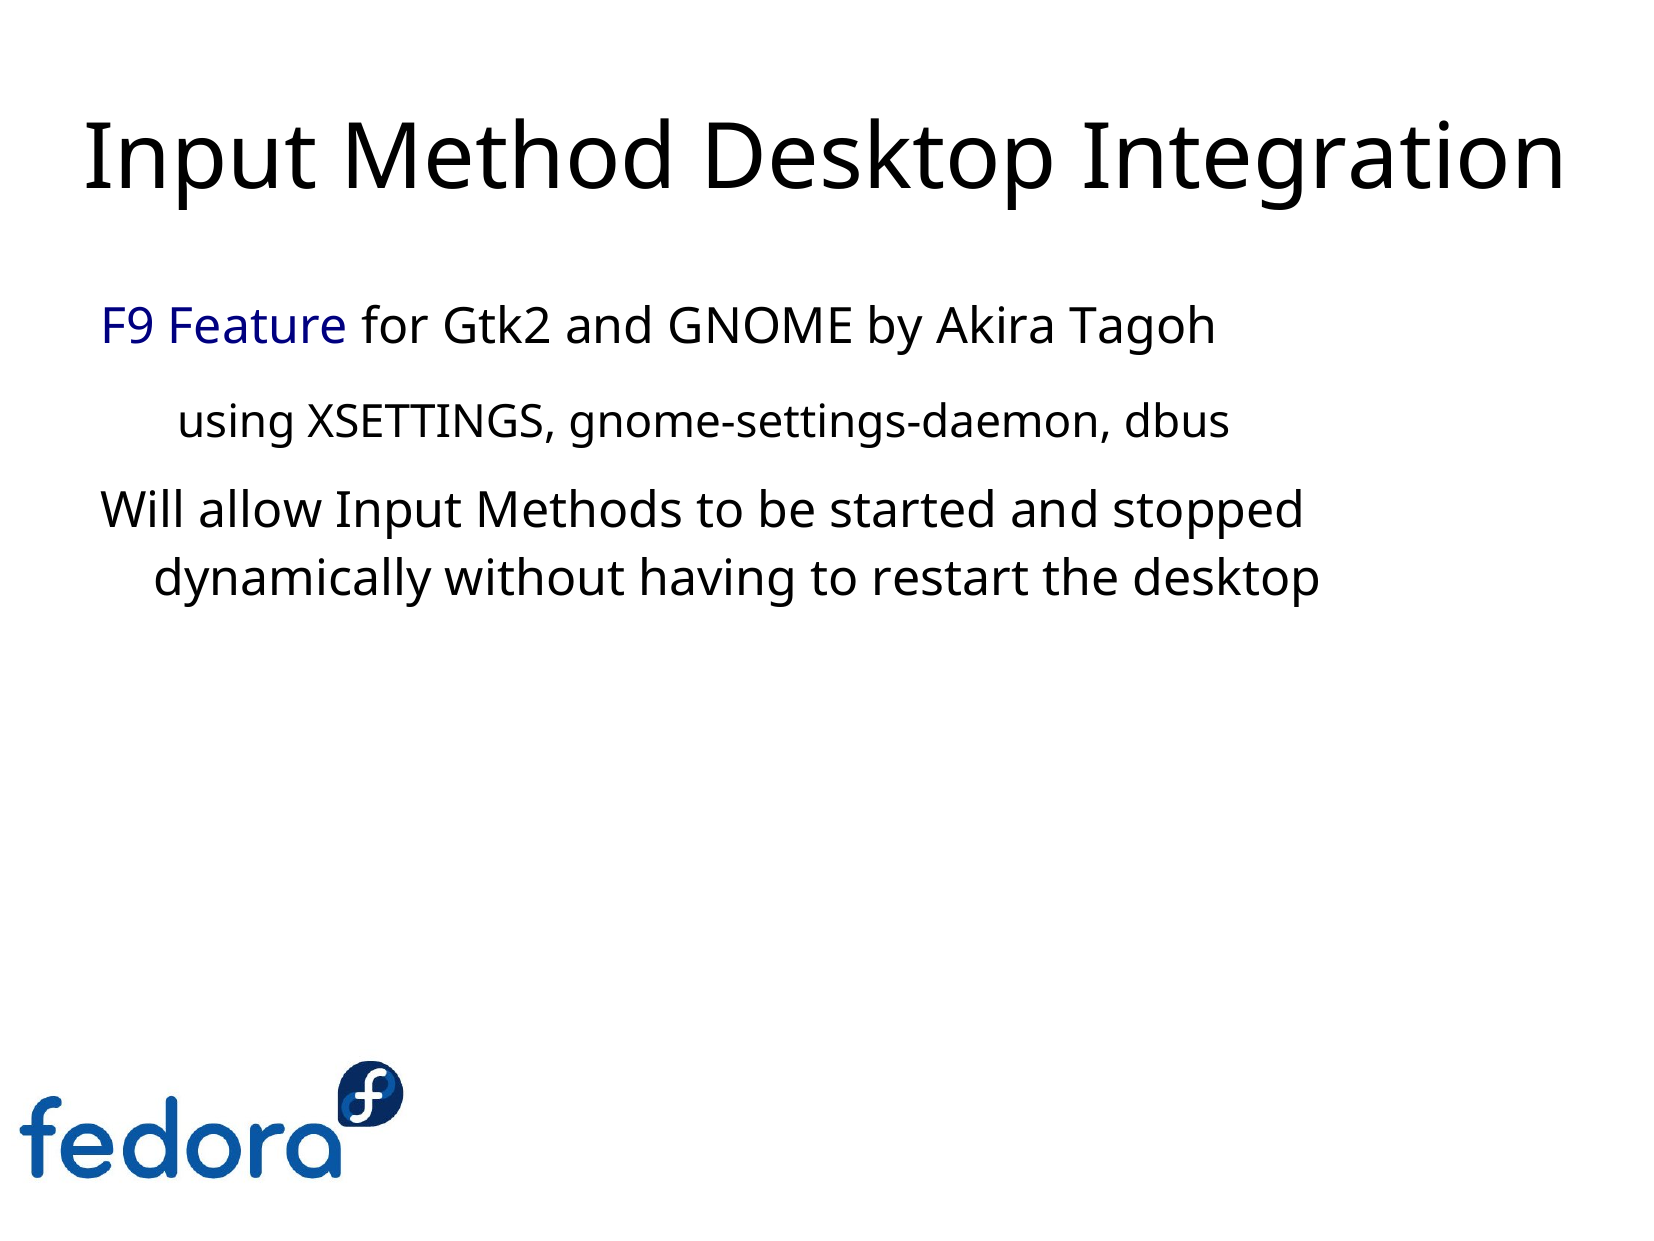

# Input Method Desktop Integration
F9 Feature for Gtk2 and GNOME by Akira Tagoh
using XSETTINGS, gnome-settings-daemon, dbus
Will allow Input Methods to be started and stopped dynamically without having to restart the desktop